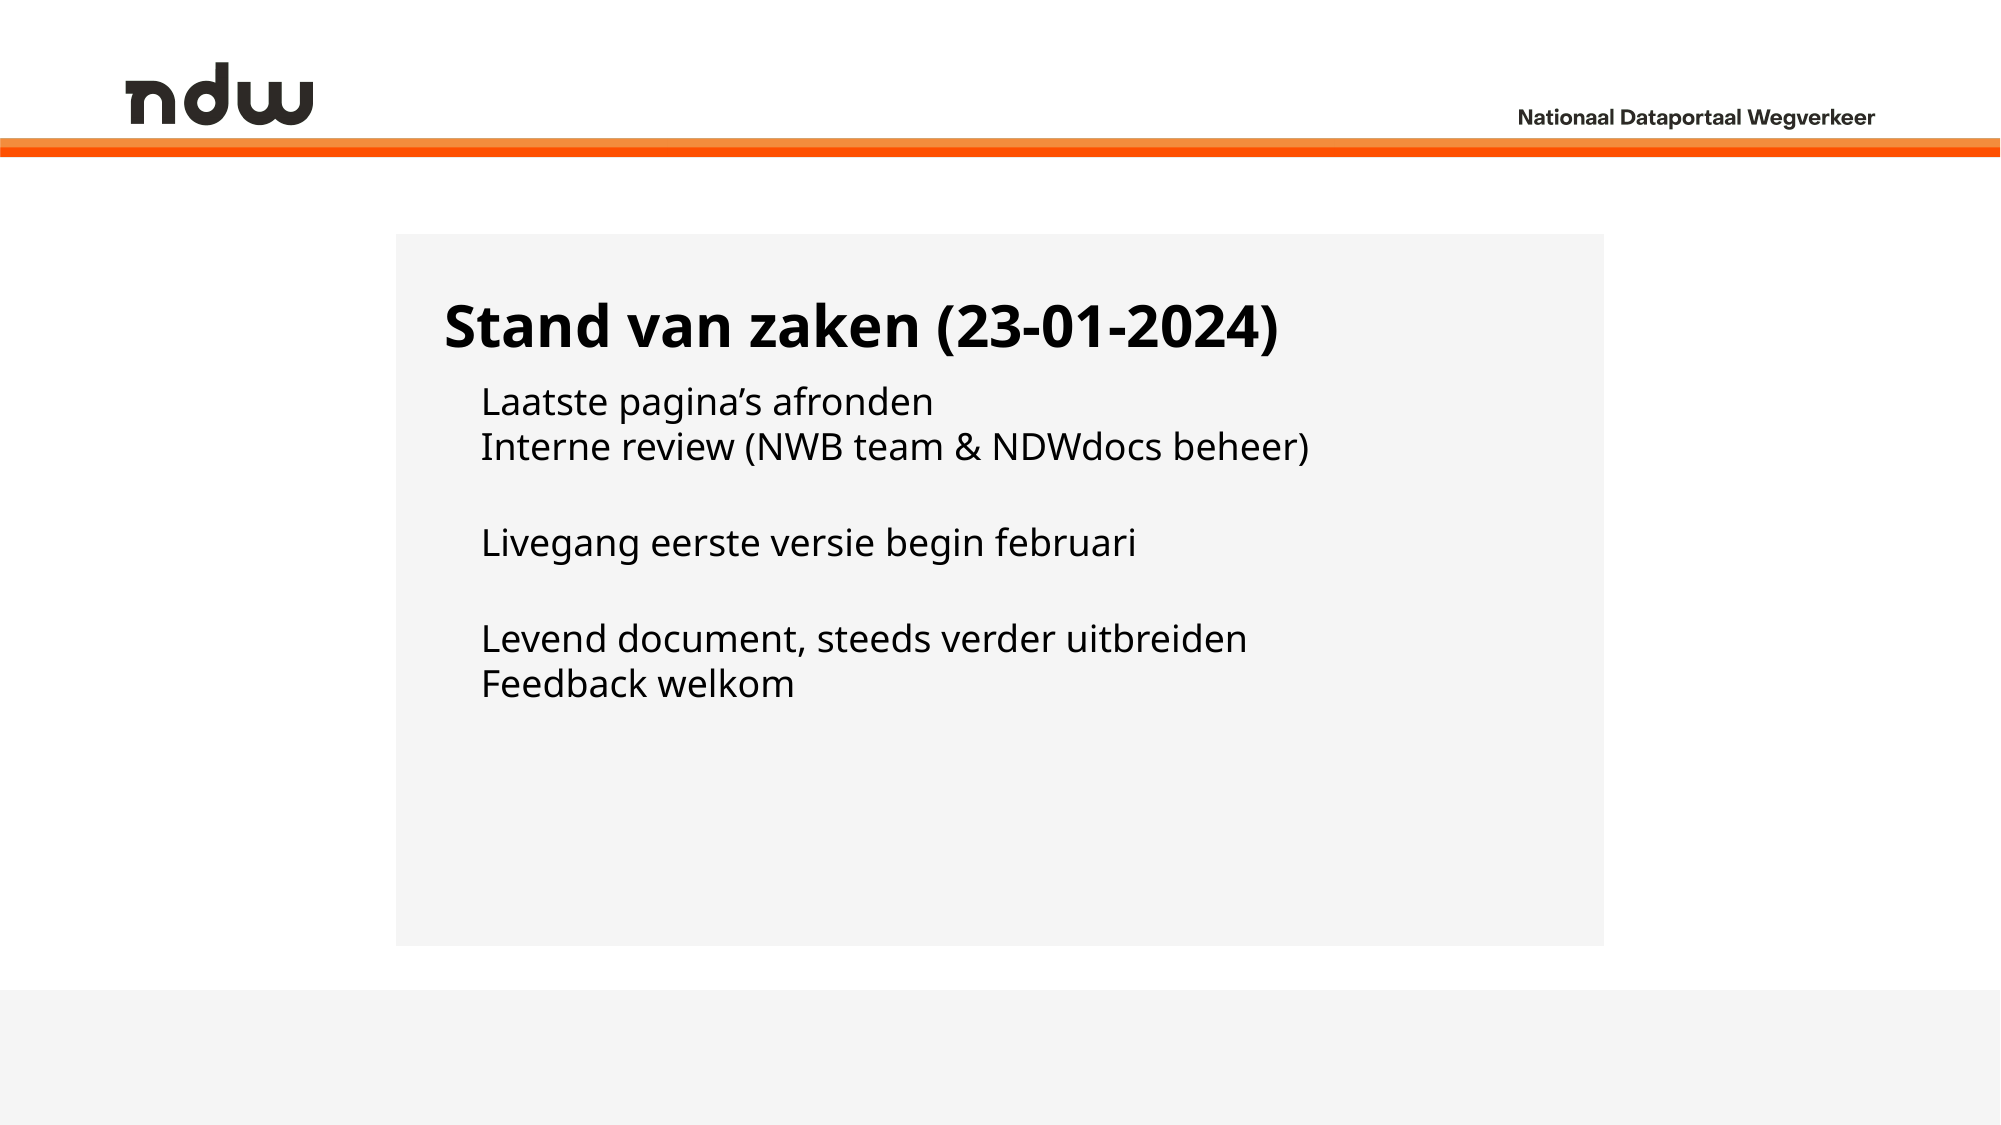

Stand van zaken (23-01-2024)
# Laatste pagina’s afronden
Interne review (NWB team & NDWdocs beheer)
Livegang eerste versie begin februari
Levend document, steeds verder uitbreiden
Feedback welkom